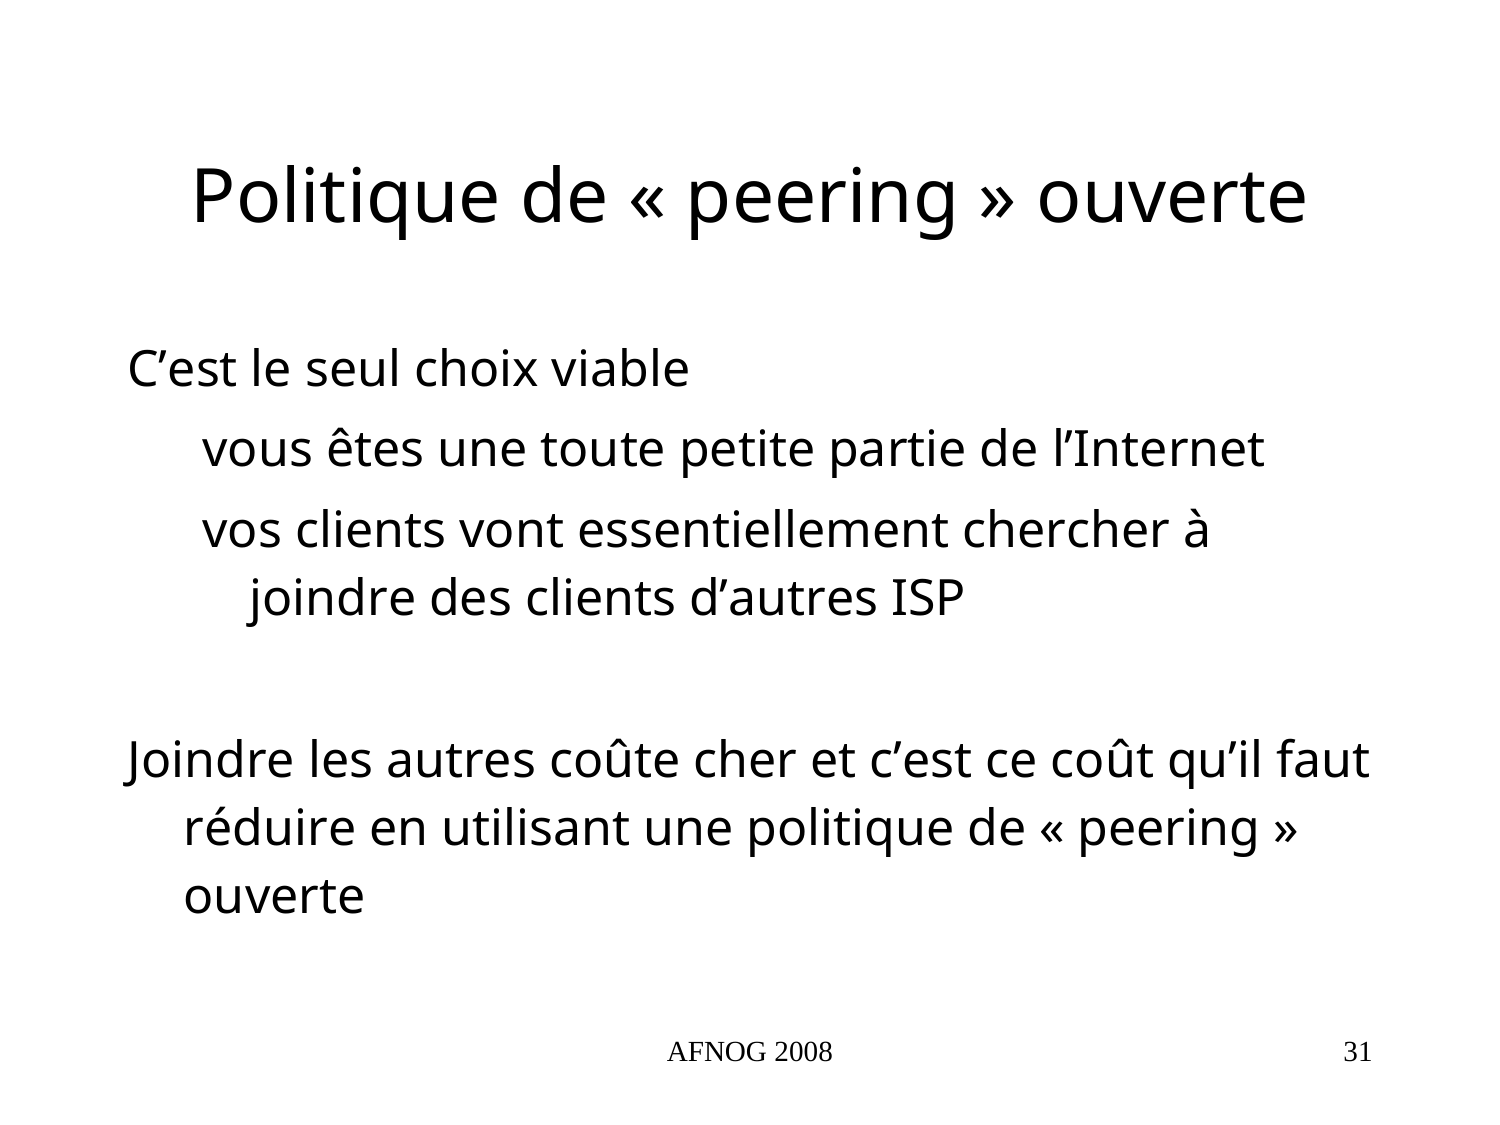

# Politique de « peering » ouverte
C’est le seul choix viable
vous êtes une toute petite partie de l’Internet
vos clients vont essentiellement chercher à joindre des clients d’autres ISP
Joindre les autres coûte cher et c’est ce coût qu’il faut réduire en utilisant une politique de « peering » ouverte
AFNOG 2008